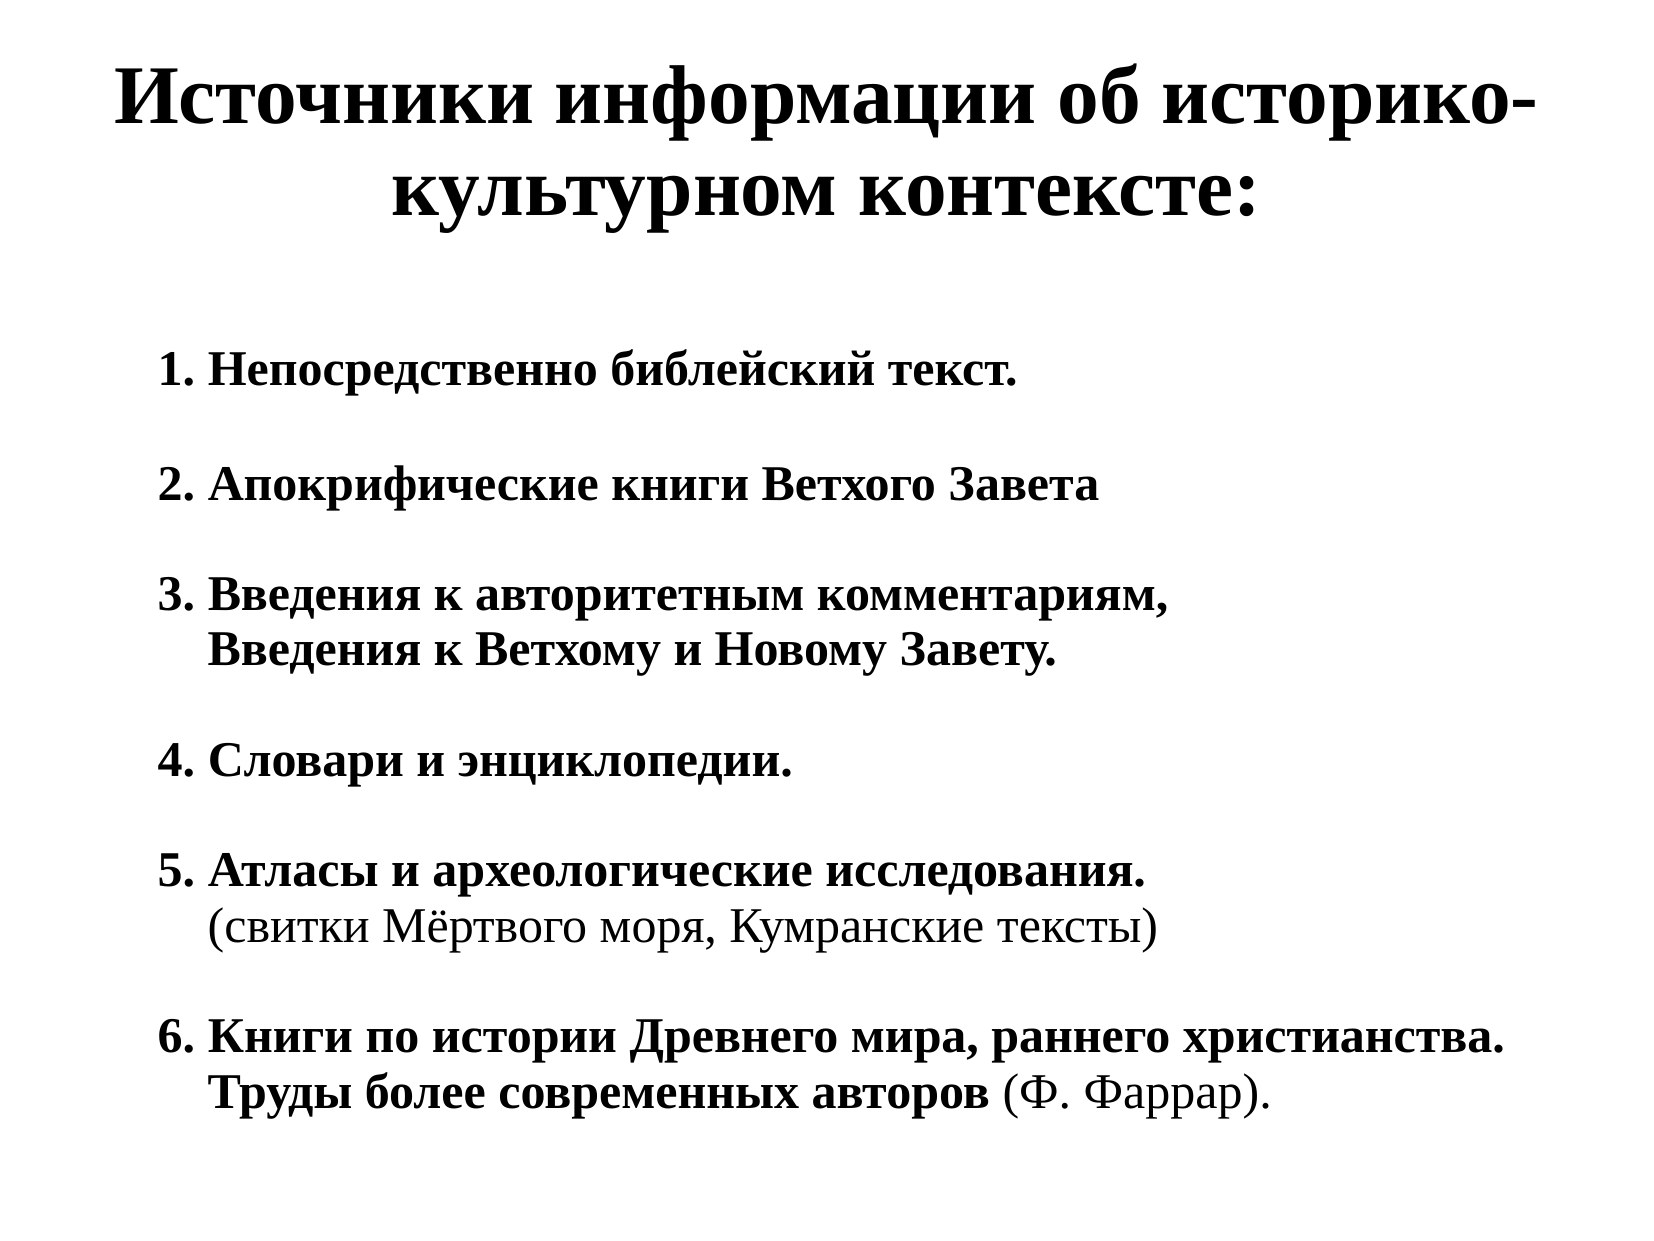

# Источники информации об историко-культурном контексте:
	1. Непосредственно библейский текст.
	2. Апокрифические книги Ветхого Завета
	3. Введения к авторитетным комментариям,
	 Введения к Ветхому и Новому Завету.
	4. Словари и энциклопедии.
	5. Атласы и археологические исследования.
	 (свитки Мёртвого моря, Кумранские тексты)
	6. Книги по истории Древнего мира, раннего христианства.
	 Труды более современных авторов (Ф. Фаррар).